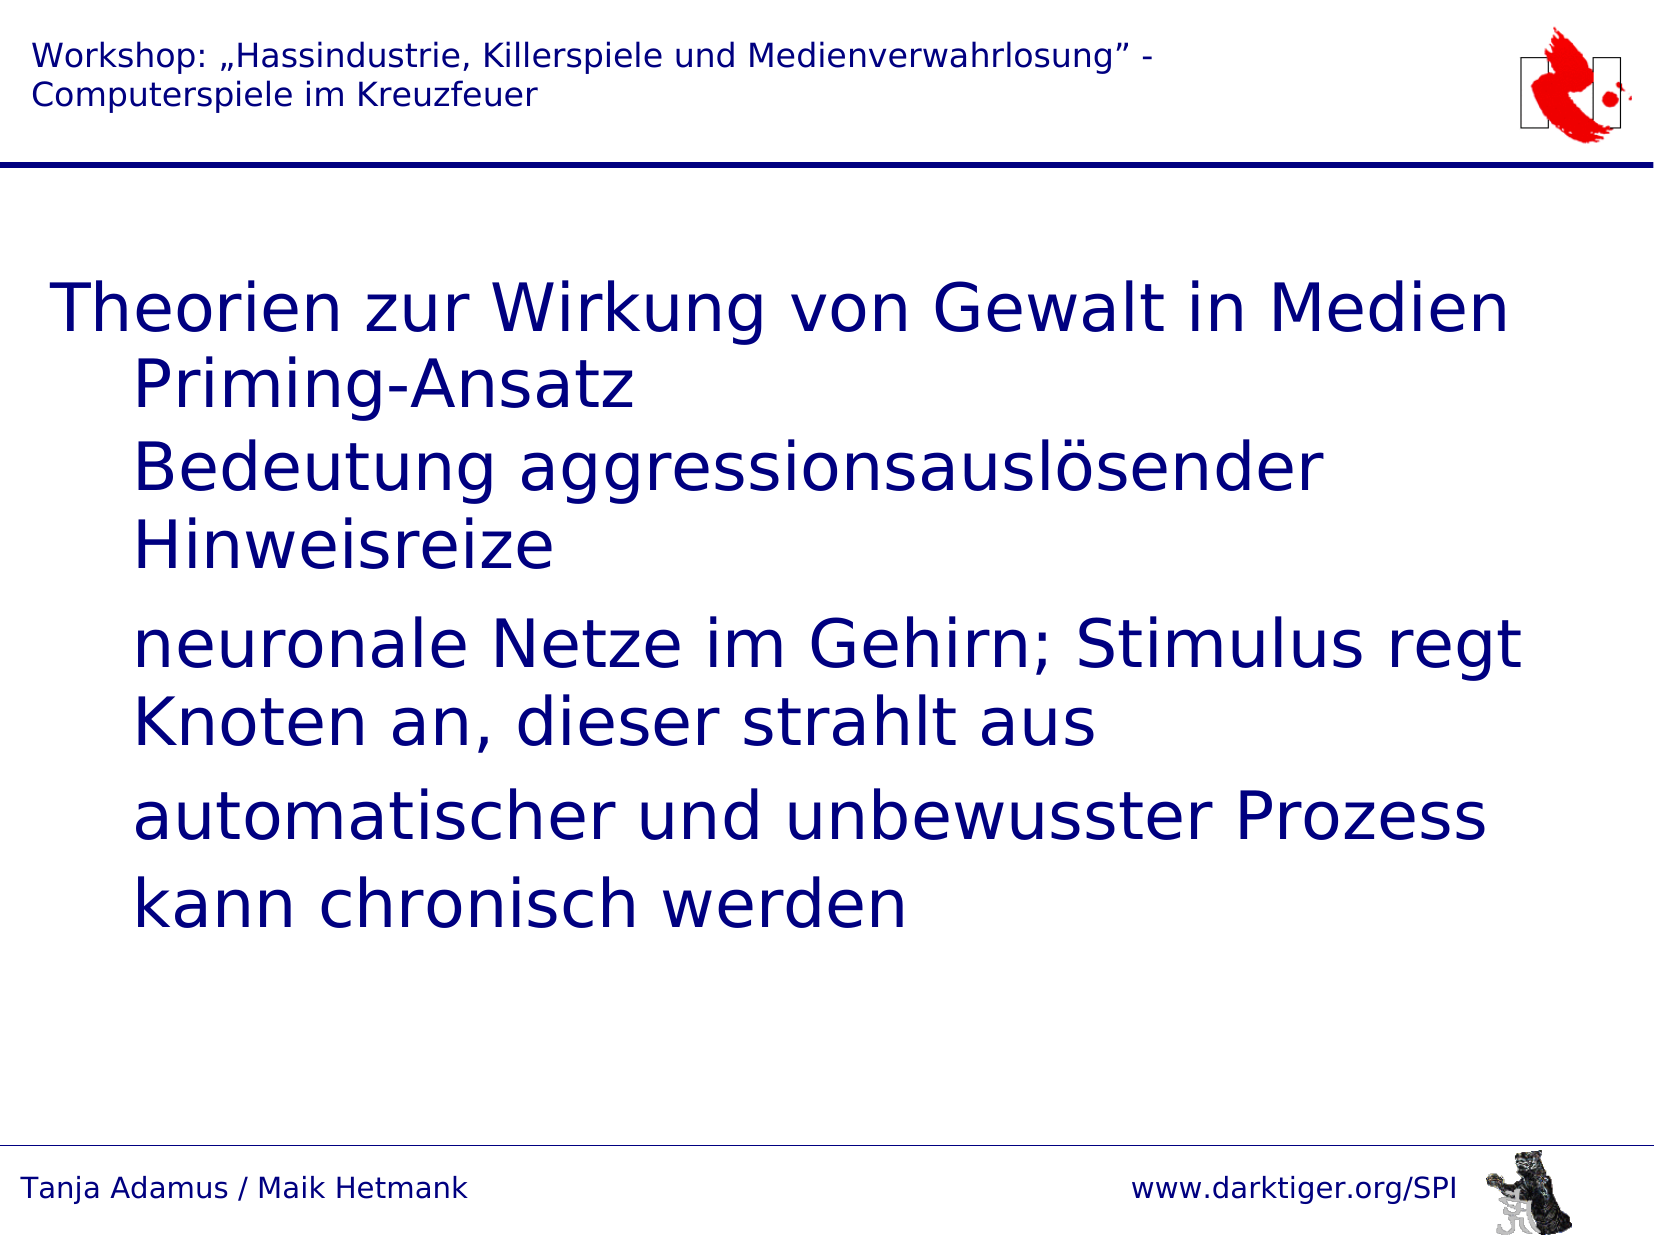

Workshop: „Hassindustrie, Killerspiele und Medienverwahrlosung” - Computerspiele im Kreuzfeuer
Theorien zur Wirkung von Gewalt in Medien
Priming-Ansatz
Bedeutung aggressionsauslösender Hinweisreize
neuronale Netze im Gehirn; Stimulus regt Knoten an, dieser strahlt aus
automatischer und unbewusster Prozess
kann chronisch werden